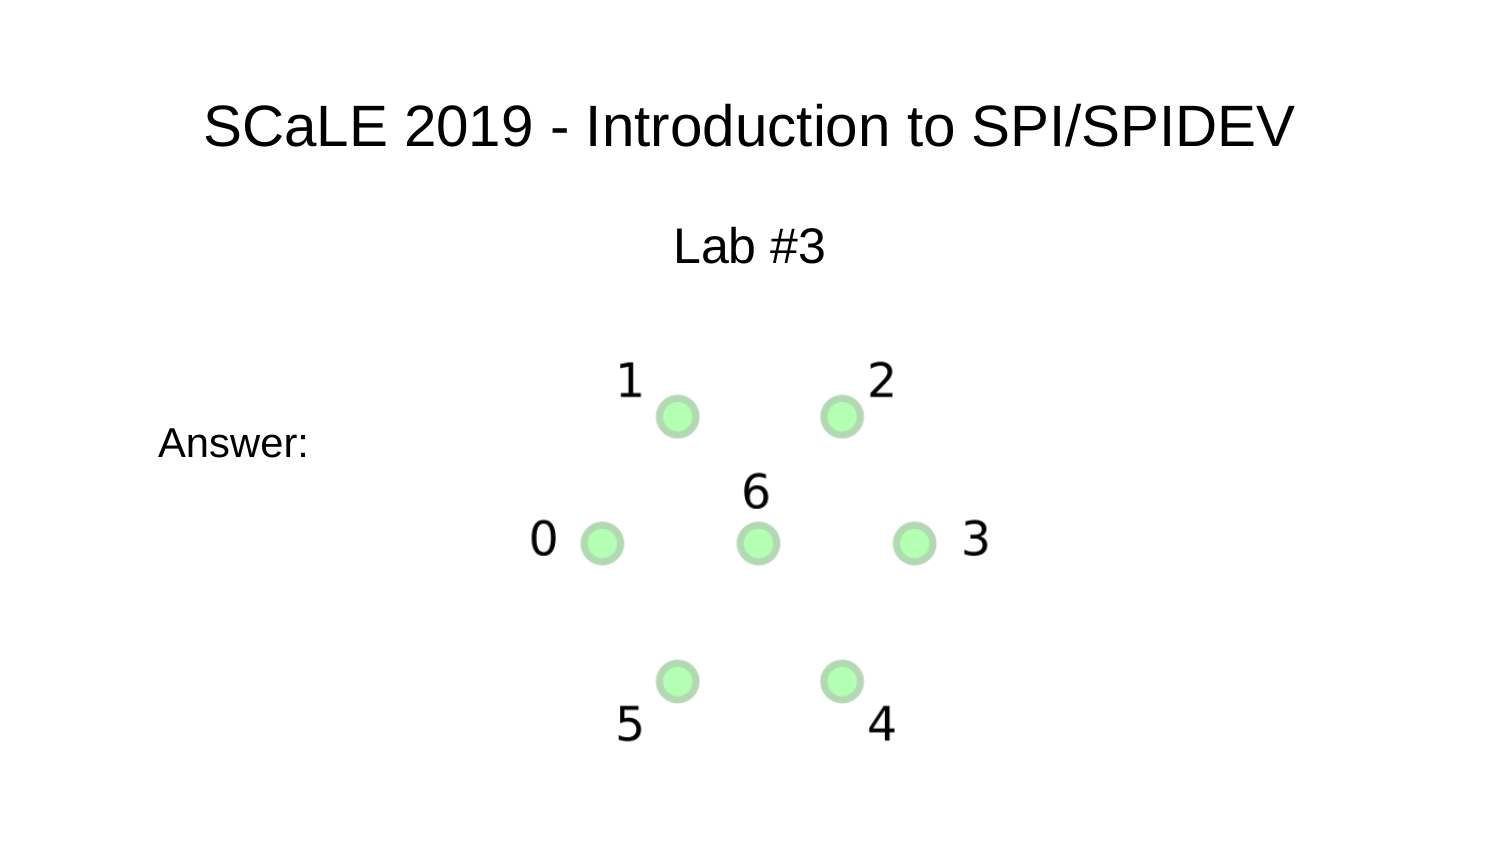

# SCaLE 2019 - Introduction to SPI/SPIDEV
Lab #3
 Answer: